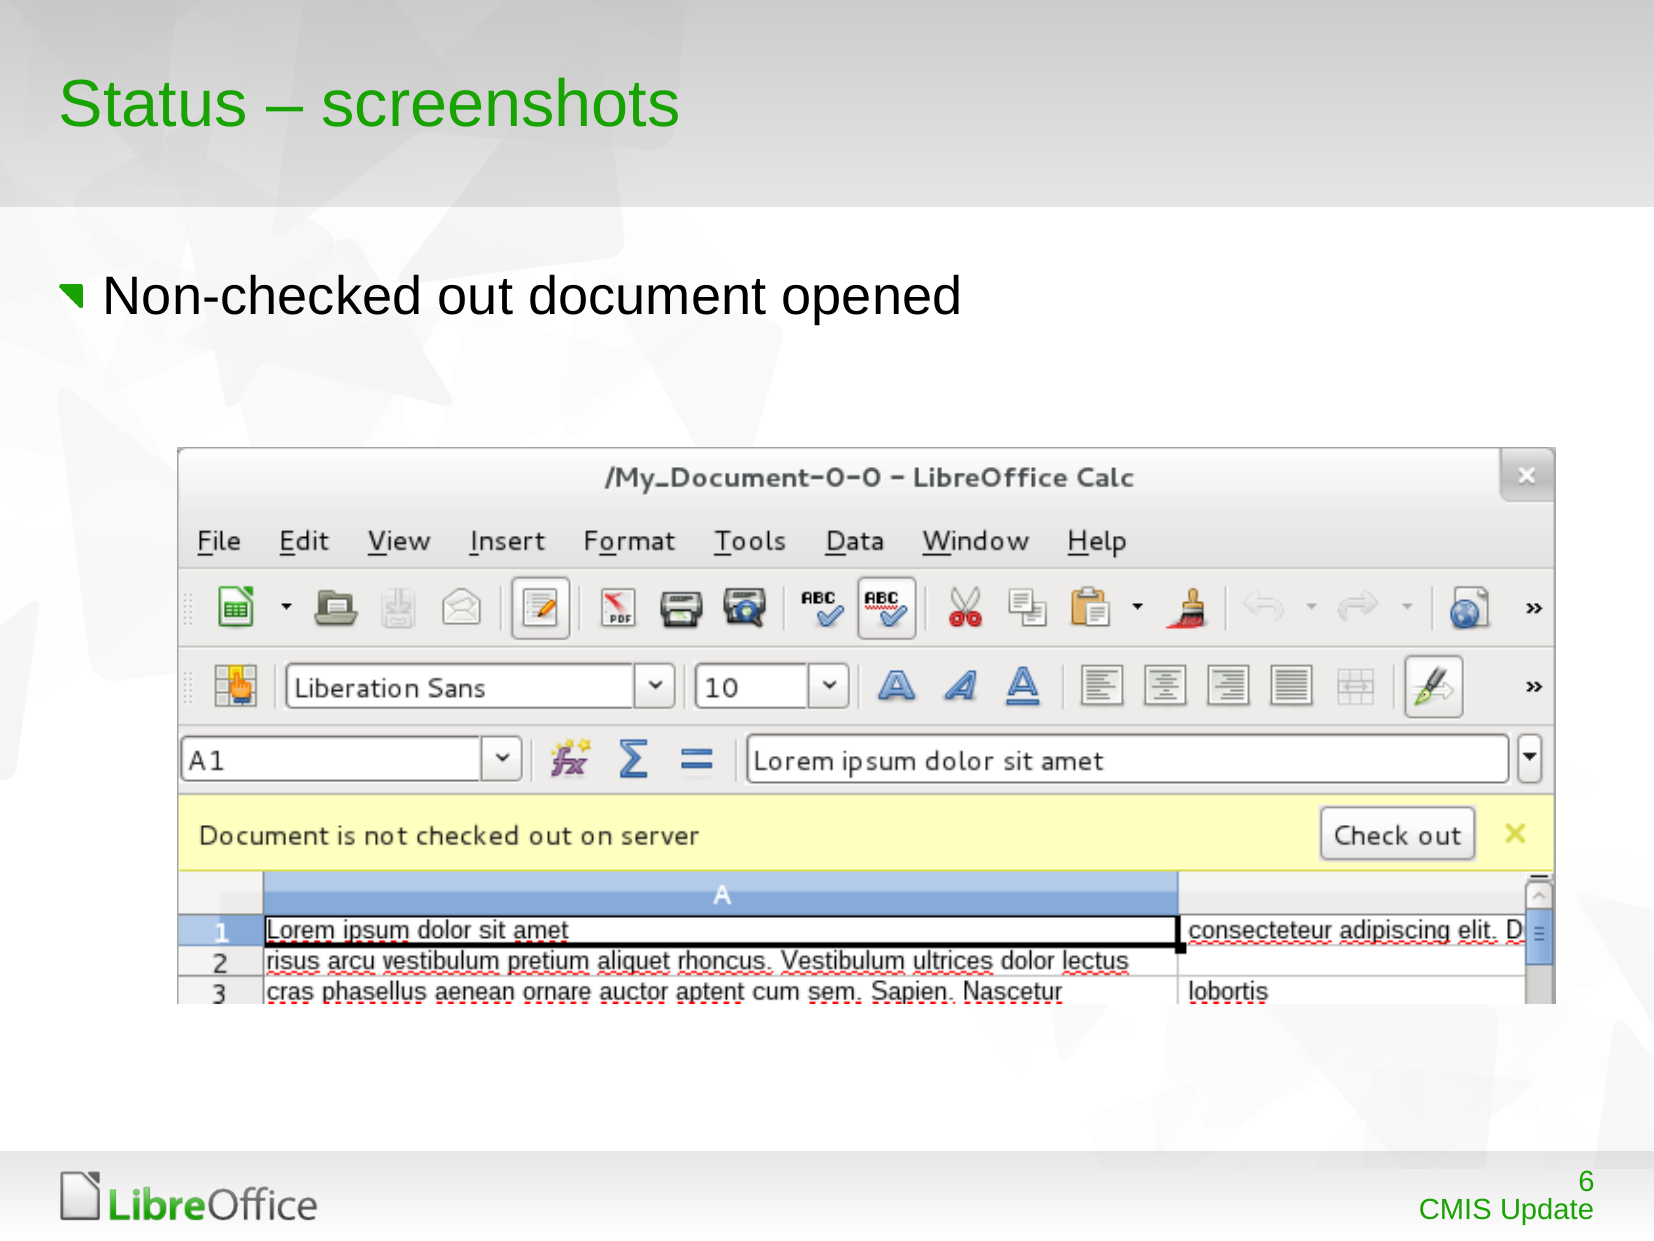

# Status – screenshots
Non-checked out document opened
6
CMIS Update